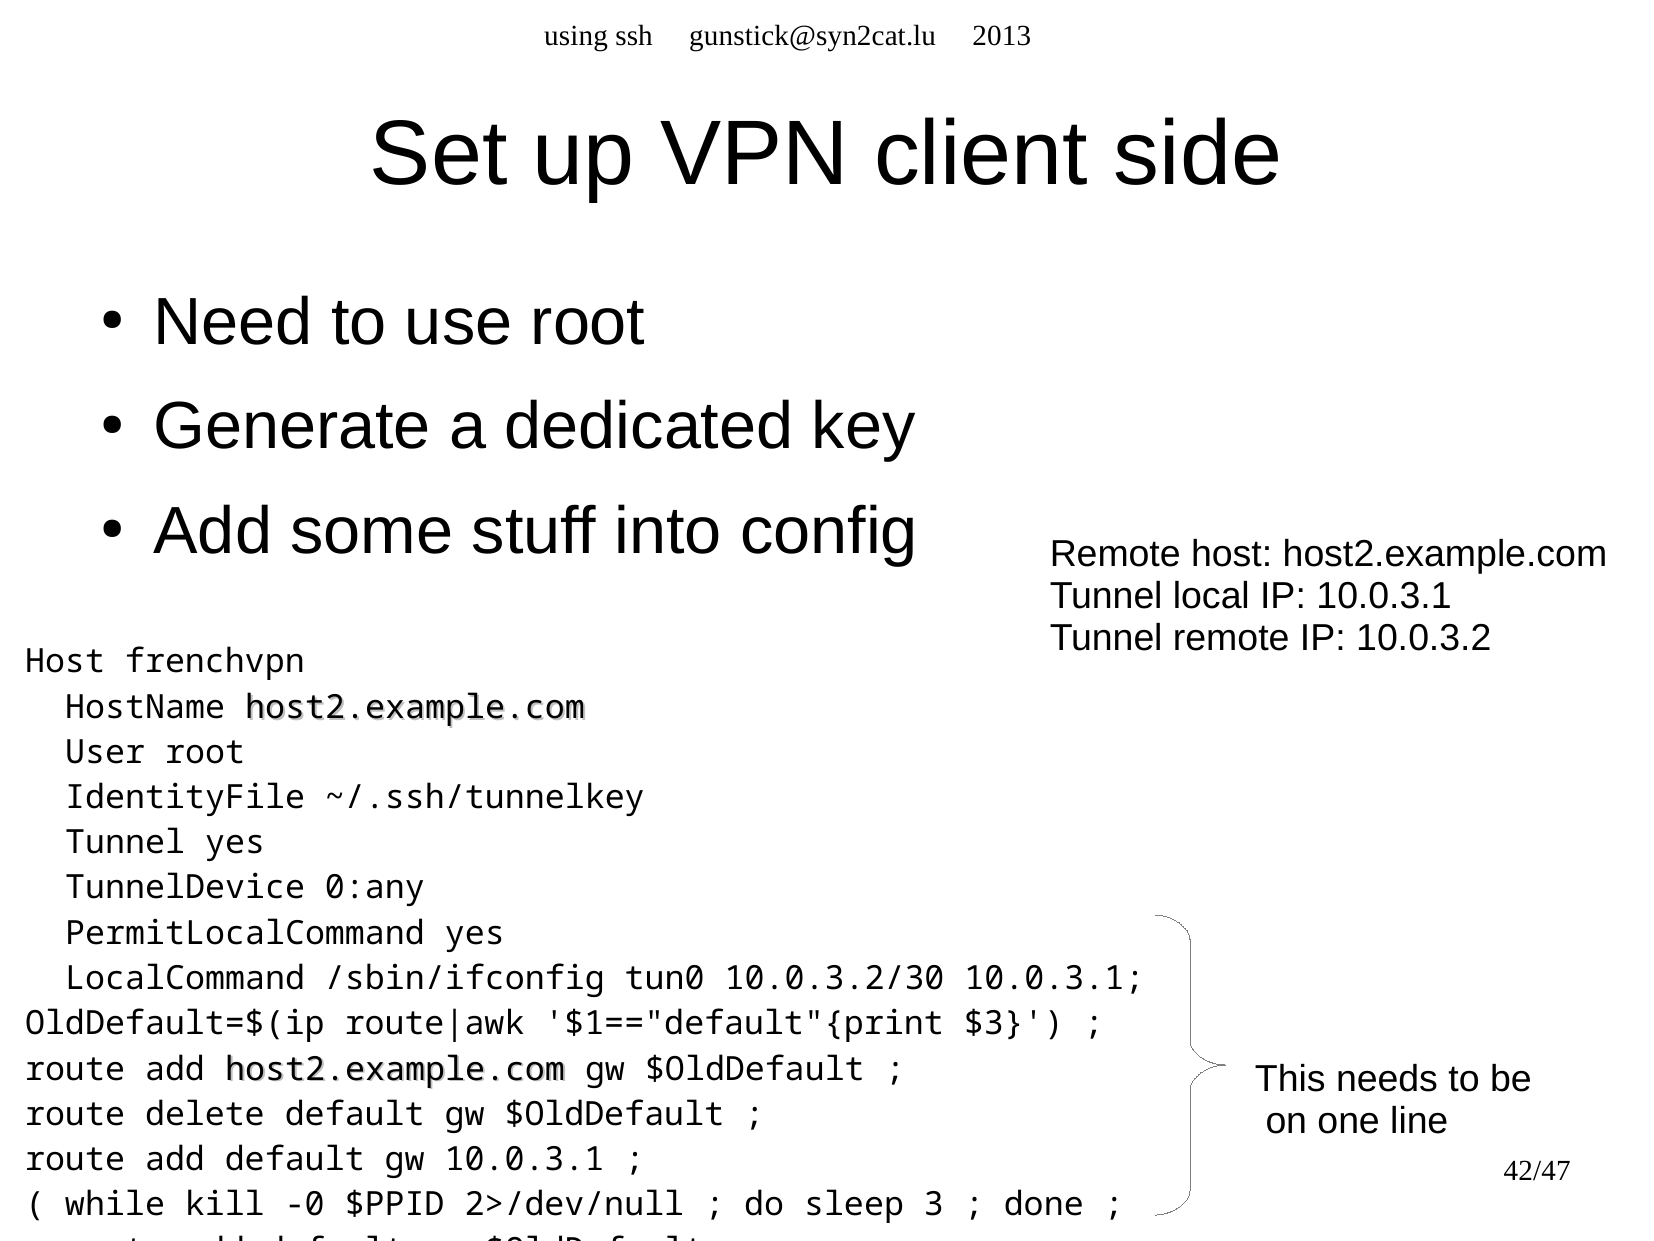

using ssh gunstick@syn2cat.lu 2013
# Set up VPN client side
Need to use root
Generate a dedicated key
Add some stuff into config
Remote host: host2.example.com
Tunnel local IP: 10.0.3.1
Tunnel remote IP: 10.0.3.2
Host frenchvpn
 HostName host2.example.com
 User root
 IdentityFile ~/.ssh/tunnelkey
 Tunnel yes
 TunnelDevice 0:any
 PermitLocalCommand yes
 LocalCommand /sbin/ifconfig tun0 10.0.3.2/30 10.0.3.1;
OldDefault=$(ip route|awk '$1=="default"{print $3}') ;
route add host2.example.com gw $OldDefault ;
route delete default gw $OldDefault ;
route add default gw 10.0.3.1 ;
( while kill -0 $PPID 2>/dev/null ; do sleep 3 ; done ;
 route add default gw $OldDefault ;
 route del host2.example.com gw $OldDefault ) &
This needs to be
 on one line
42